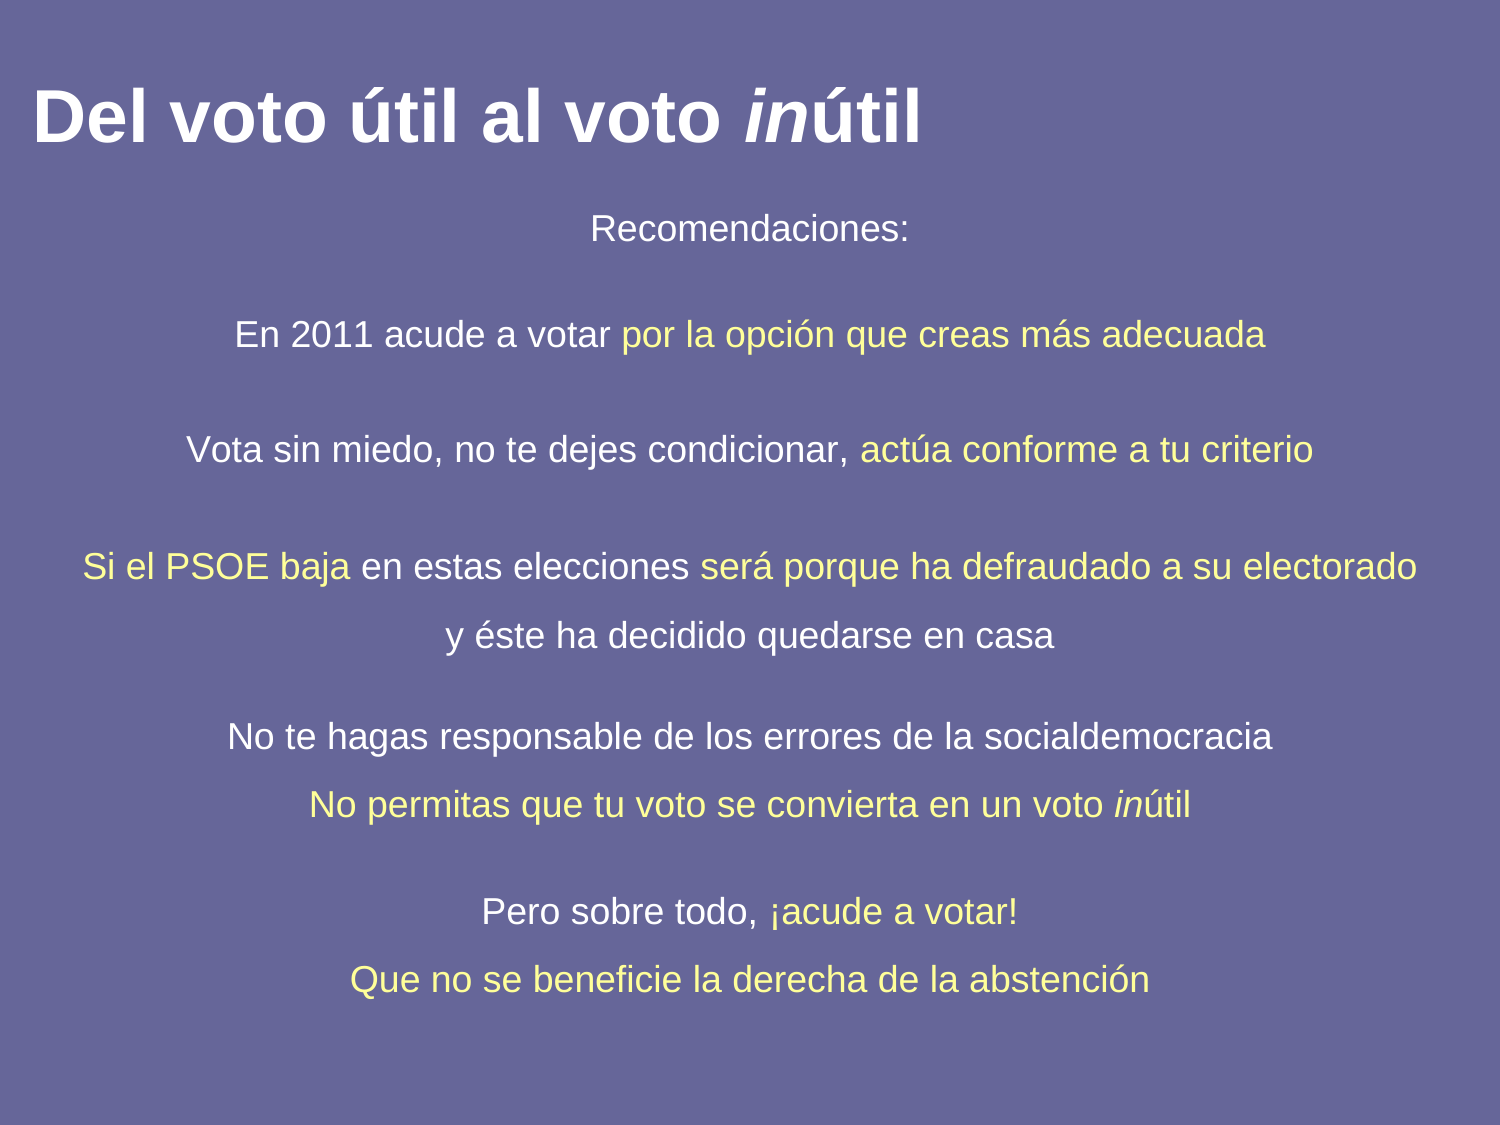

Del voto útil al voto inútil
Recomendaciones:
En 2011 acude a votar por la opción que creas más adecuada
Vota sin miedo, no te dejes condicionar, actúa conforme a tu criterio
Si el PSOE baja en estas elecciones será porque ha defraudado a su electorado
y éste ha decidido quedarse en casa
No te hagas responsable de los errores de la socialdemocracia
No permitas que tu voto se convierta en un voto inútil
Pero sobre todo, ¡acude a votar!
Que no se beneficie la derecha de la abstención